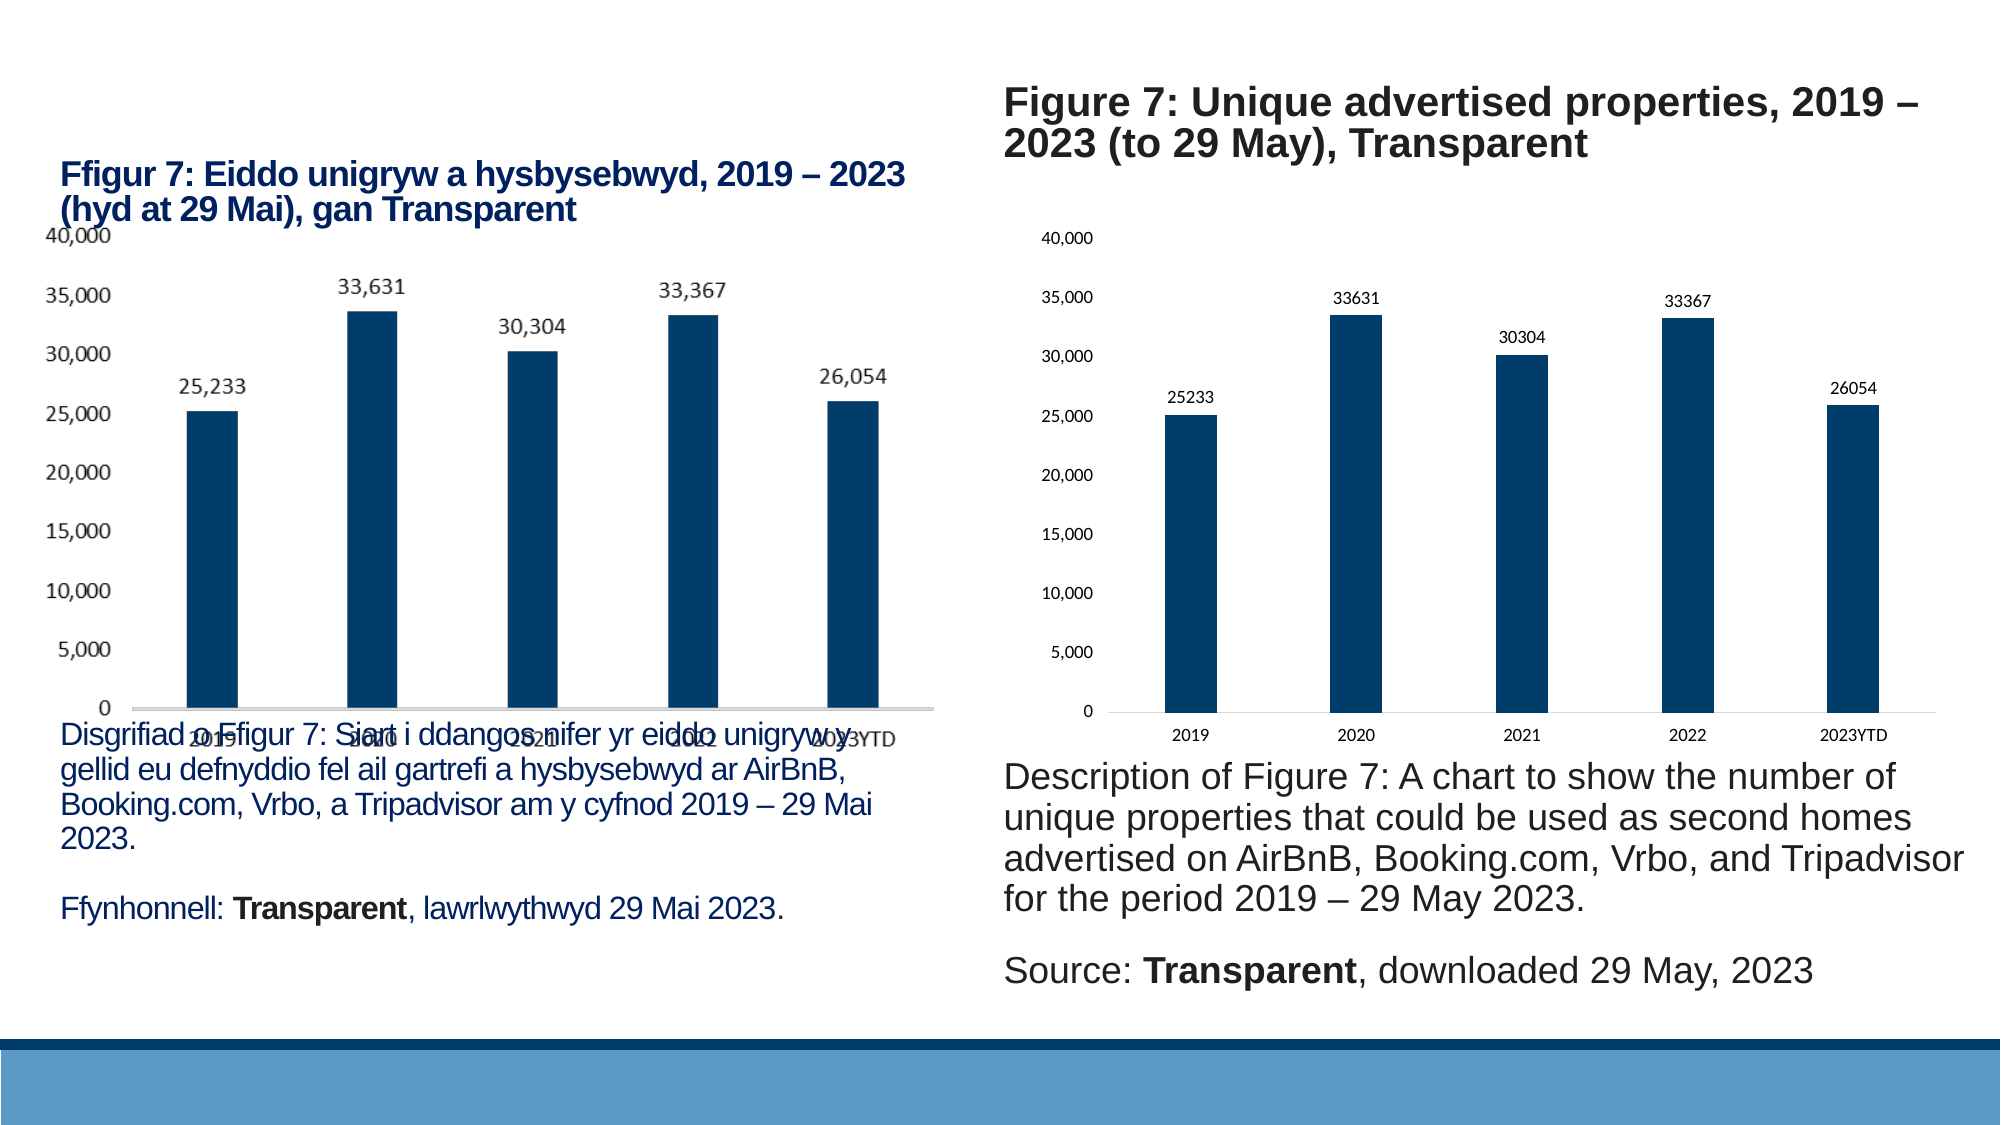

Figure 7: Unique advertised properties, 2019 – 2023 (to 29 May), Transparent
Description of Figure 7: A chart to show the number of unique properties that could be used as second homes advertised on AirBnB, Booking.com, Vrbo, and Tripadvisor for the period 2019 – 29 May 2023.
Source: Transparent, downloaded 29 May, 2023
# Ffigur 7: Eiddo unigryw a hysbysebwyd, 2019 – 2023 (hyd at 29 Mai), gan Transparent Disgrifiad o Ffigur 7: Siart i ddangos nifer yr eiddo unigryw y gellid eu defnyddio fel ail gartrefi a hysbysebwyd ar AirBnB, Booking.com, Vrbo, a Tripadvisor am y cyfnod 2019 – 29 Mai 2023. Ffynhonnell: Transparent, lawrlwythwyd 29 Mai 2023.
### Chart
| Category | Properties |
|---|---|
| 2019 | 25233.0 |
| 2020 | 33631.0 |
| 2021 | 30304.0 |
| 2022 | 33367.0 |
| 2023YTD | 26054.0 |